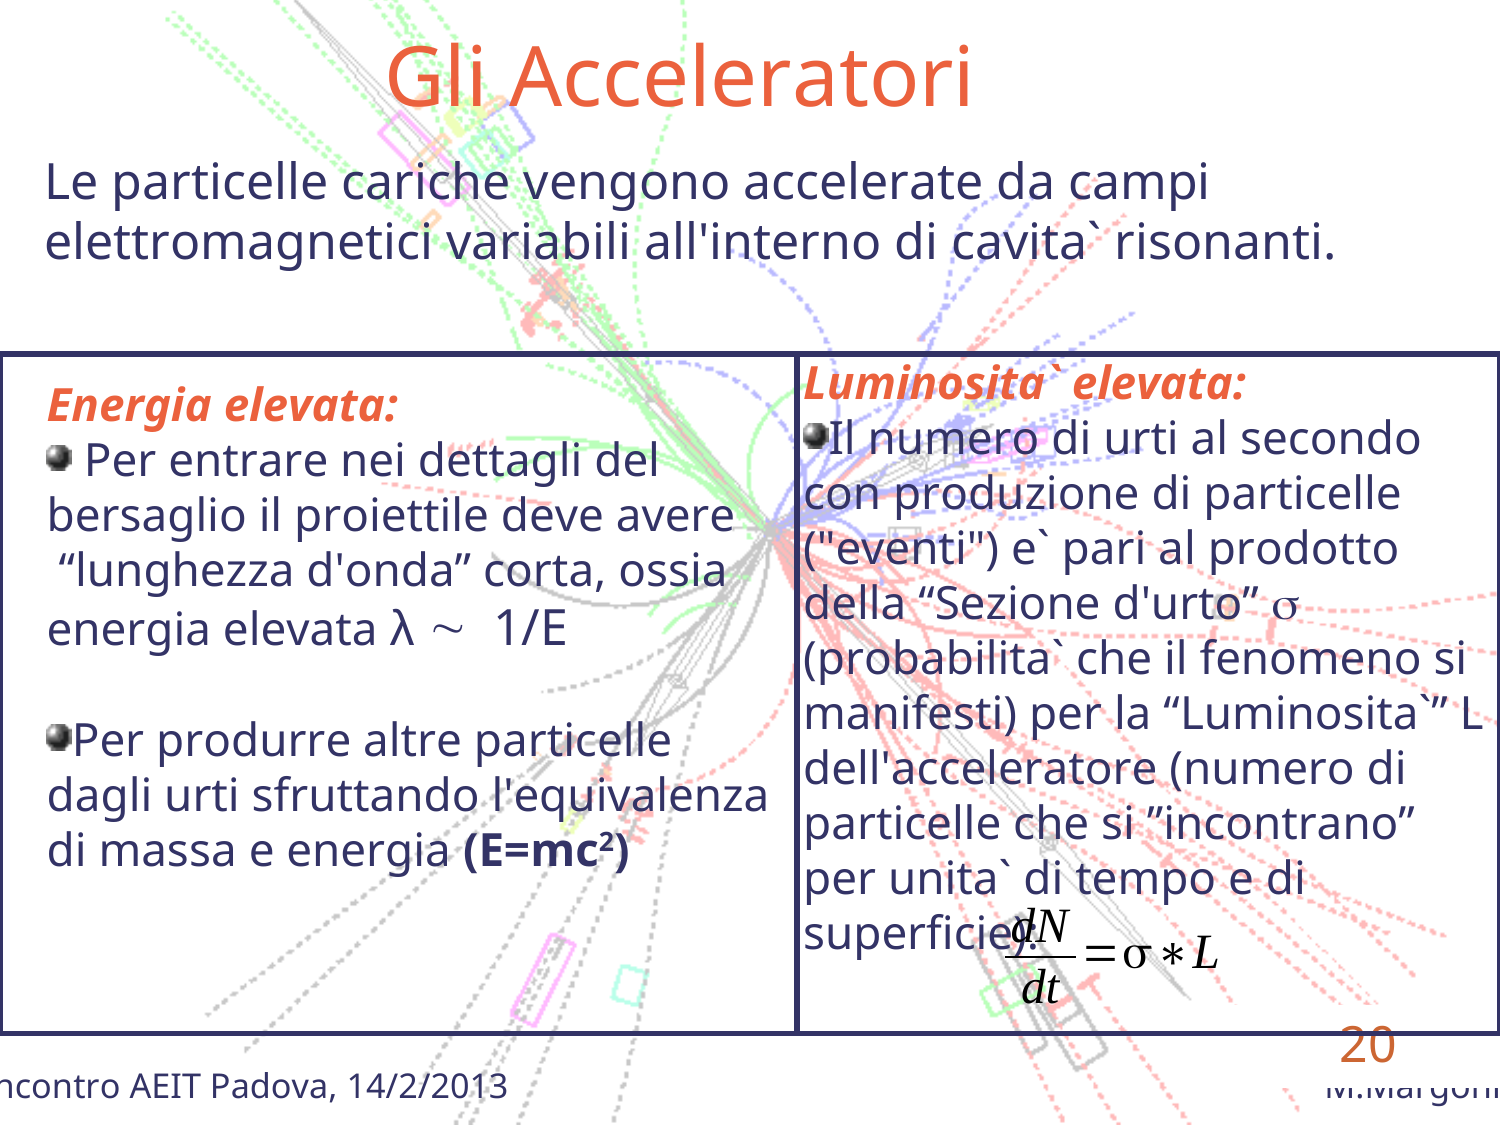

# Gli Acceleratori
Le particelle cariche vengono accelerate da campi elettromagnetici variabili all'interno di cavita` risonanti.
Luminosita` elevata:
Il numero di urti al secondo con produzione di particelle ("eventi") e` pari al prodotto della “Sezione d'urto” σ (probabilita` che il fenomeno si manifesti) per la “Luminosita`” L dell'acceleratore (numero di particelle che si ”incontrano” per unita` di tempo e di superficie):
Energia elevata:
 Per entrare nei dettagli del bersaglio il proiettile deve avere
 “lunghezza d'onda” corta, ossia energia elevata λ ~ 1/E
Per produrre altre particelle dagli urti sfruttando l'equivalenza di massa e energia (E=mc2)